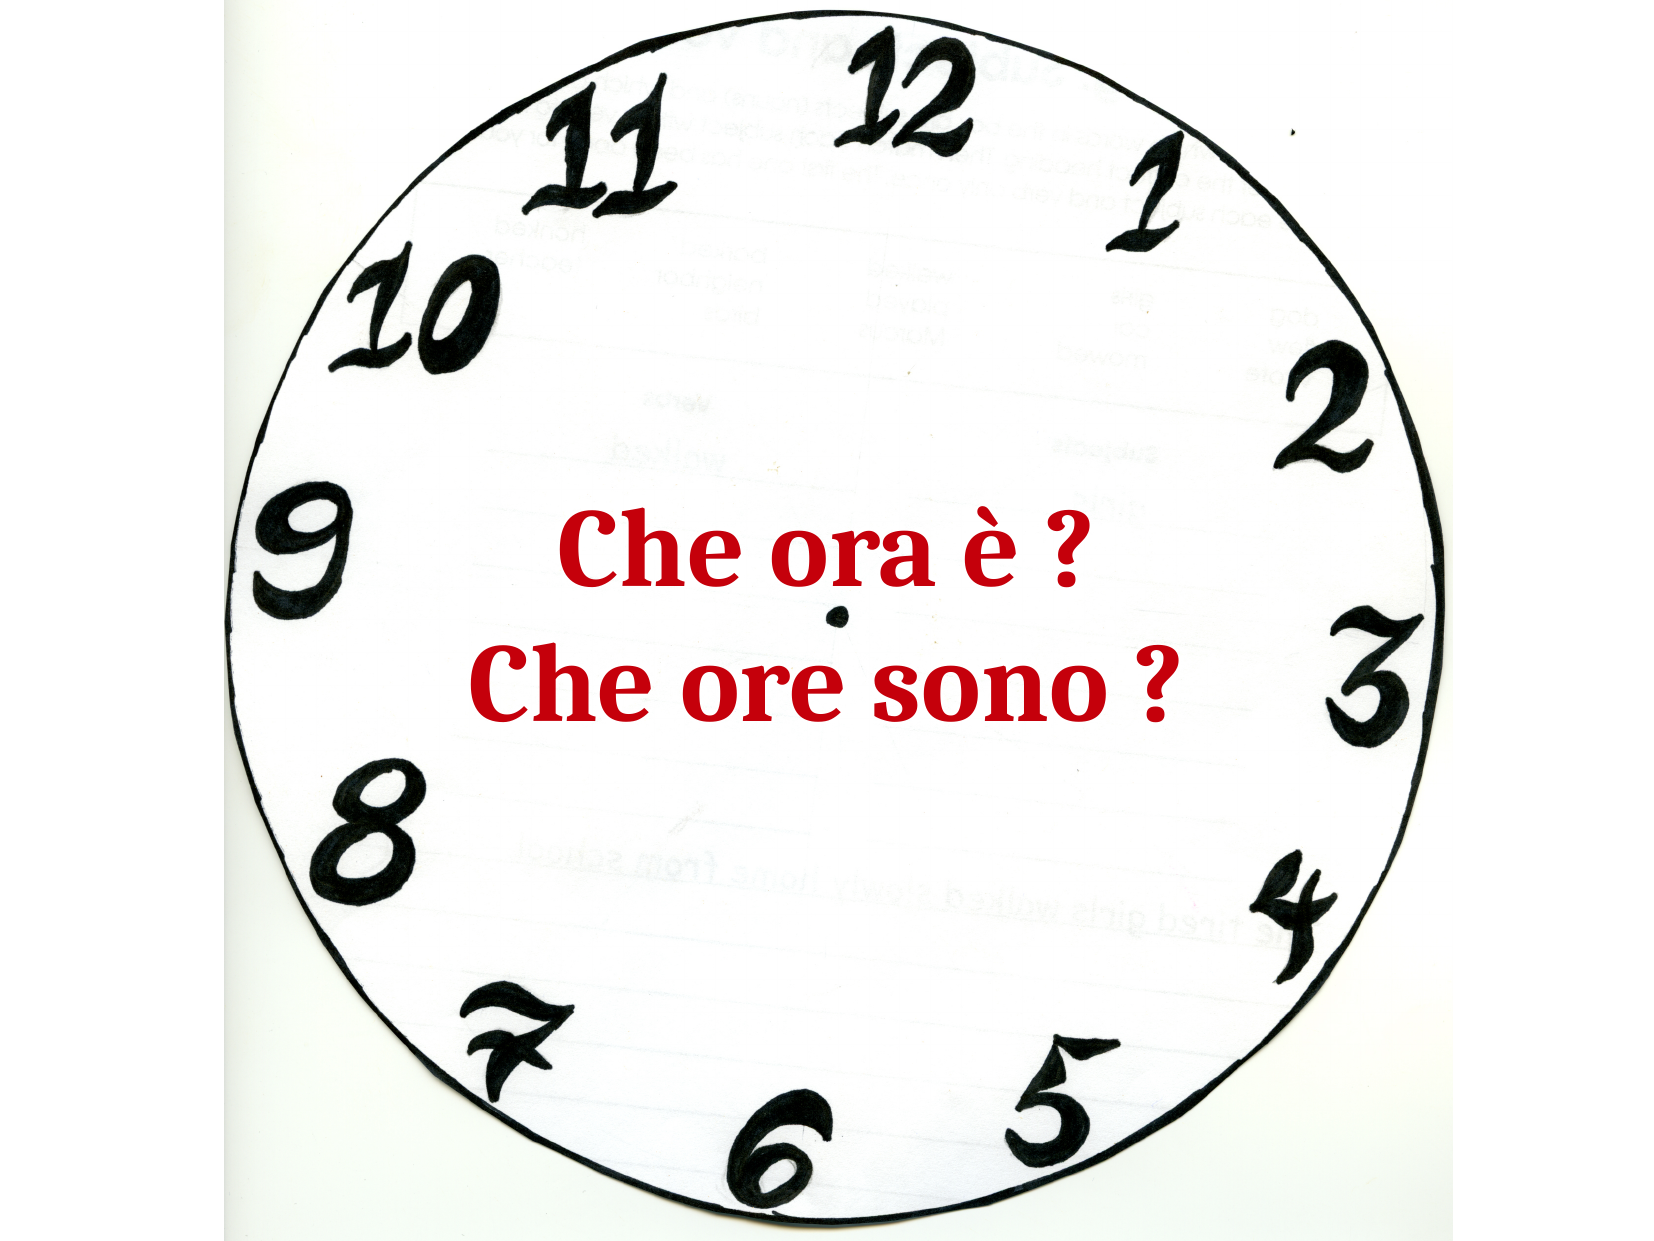

# Che ora è ? Che ore sono ?